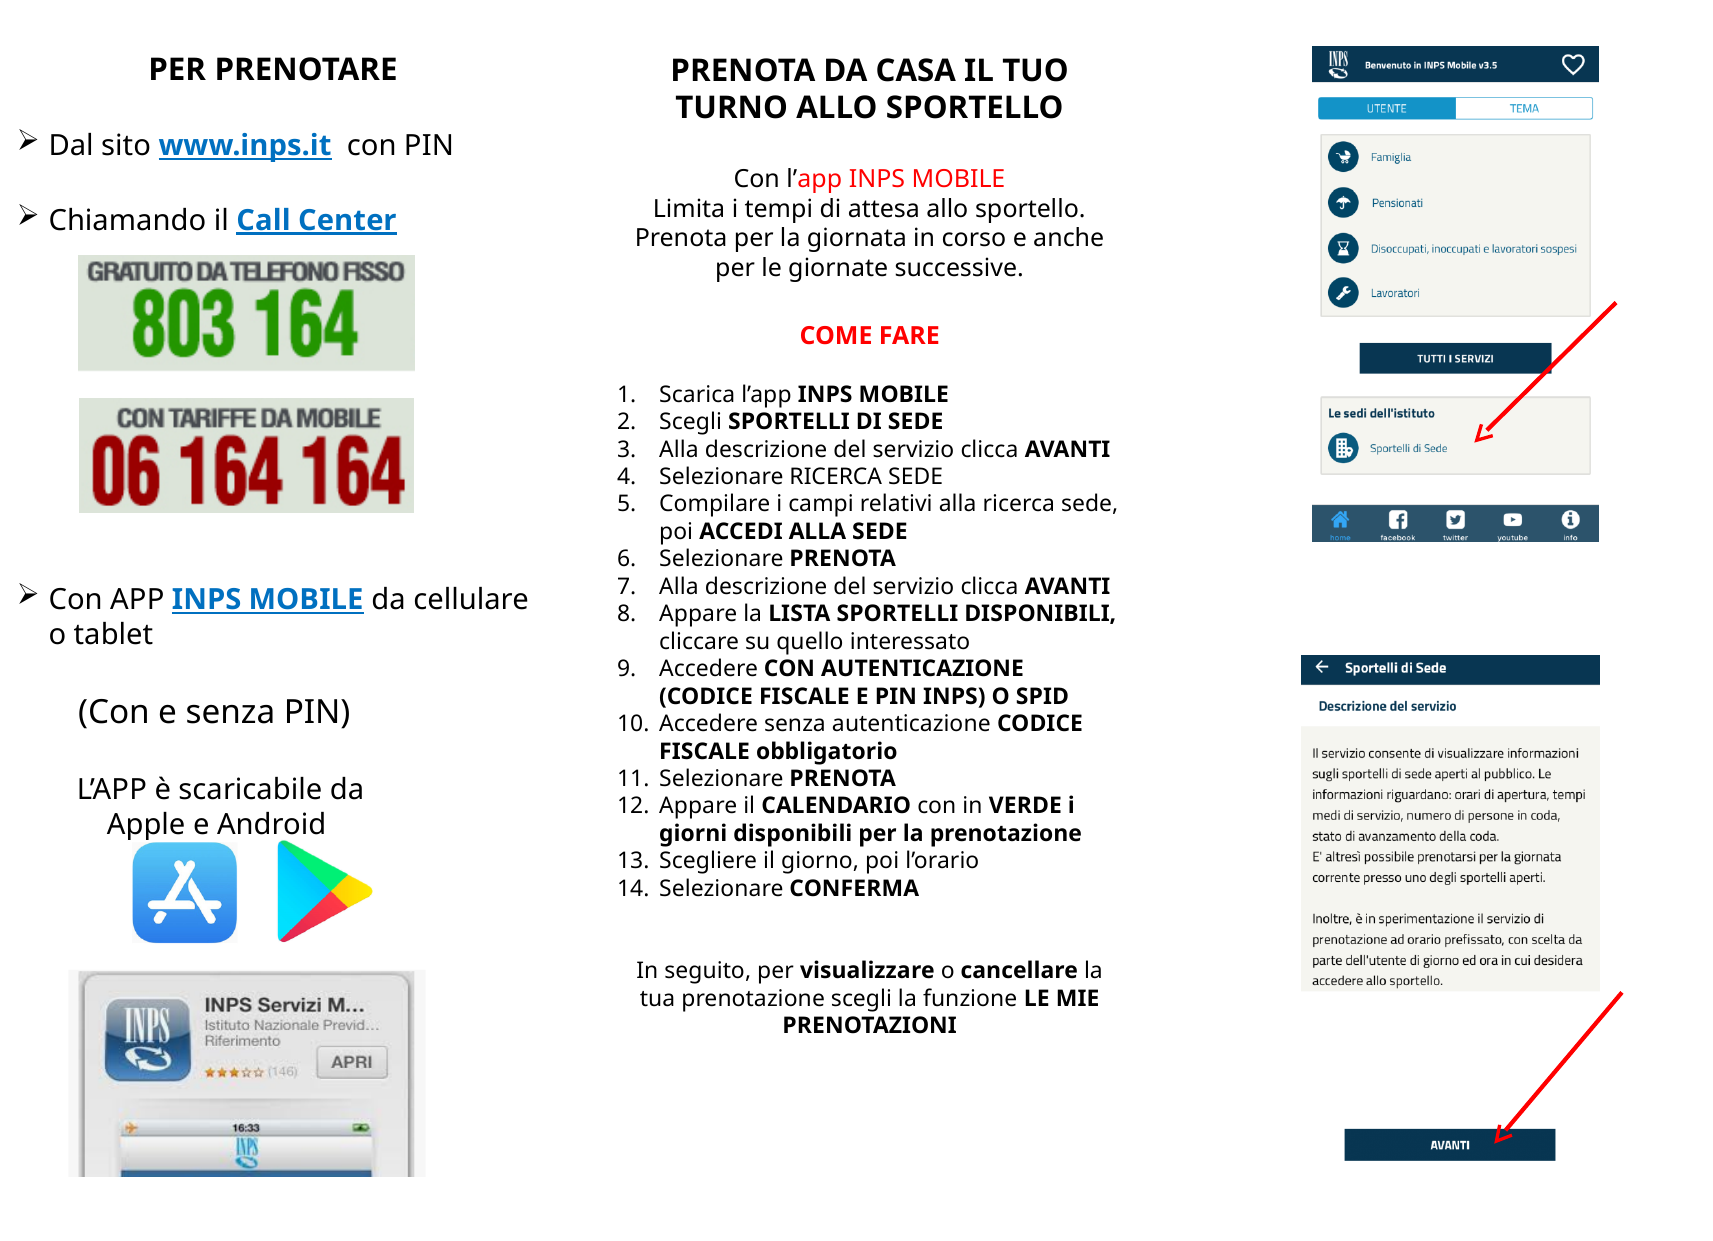

PER PRENOTARE
Dal sito www.inps.it con PIN
Chiamando il Call Center
Con APP INPS MOBILE da cellulare o tablet
 (Con e senza PIN)
 L’APP è scaricabile da
 Apple e Android
PRENOTA DA CASA IL TUO TURNO ALLO SPORTELLO
Con l’app INPS MOBILE
Limita i tempi di attesa allo sportello.
Prenota per la giornata in corso e anche per le giornate successive.
COME FARE
Scarica l’app INPS MOBILE
Scegli SPORTELLI DI SEDE
Alla descrizione del servizio clicca AVANTI
Selezionare RICERCA SEDE
Compilare i campi relativi alla ricerca sede, poi ACCEDI ALLA SEDE
Selezionare PRENOTA
Alla descrizione del servizio clicca AVANTI
Appare la LISTA SPORTELLI DISPONIBILI, cliccare su quello interessato
Accedere CON AUTENTICAZIONE (CODICE FISCALE E PIN INPS) O SPID
Accedere senza autenticazione CODICE FISCALE obbligatorio
Selezionare PRENOTA
Appare il CALENDARIO con in VERDE i giorni disponibili per la prenotazione
Scegliere il giorno, poi l’orario
Selezionare CONFERMA
In seguito, per visualizzare o cancellare la tua prenotazione scegli la funzione LE MIE PRENOTAZIONI